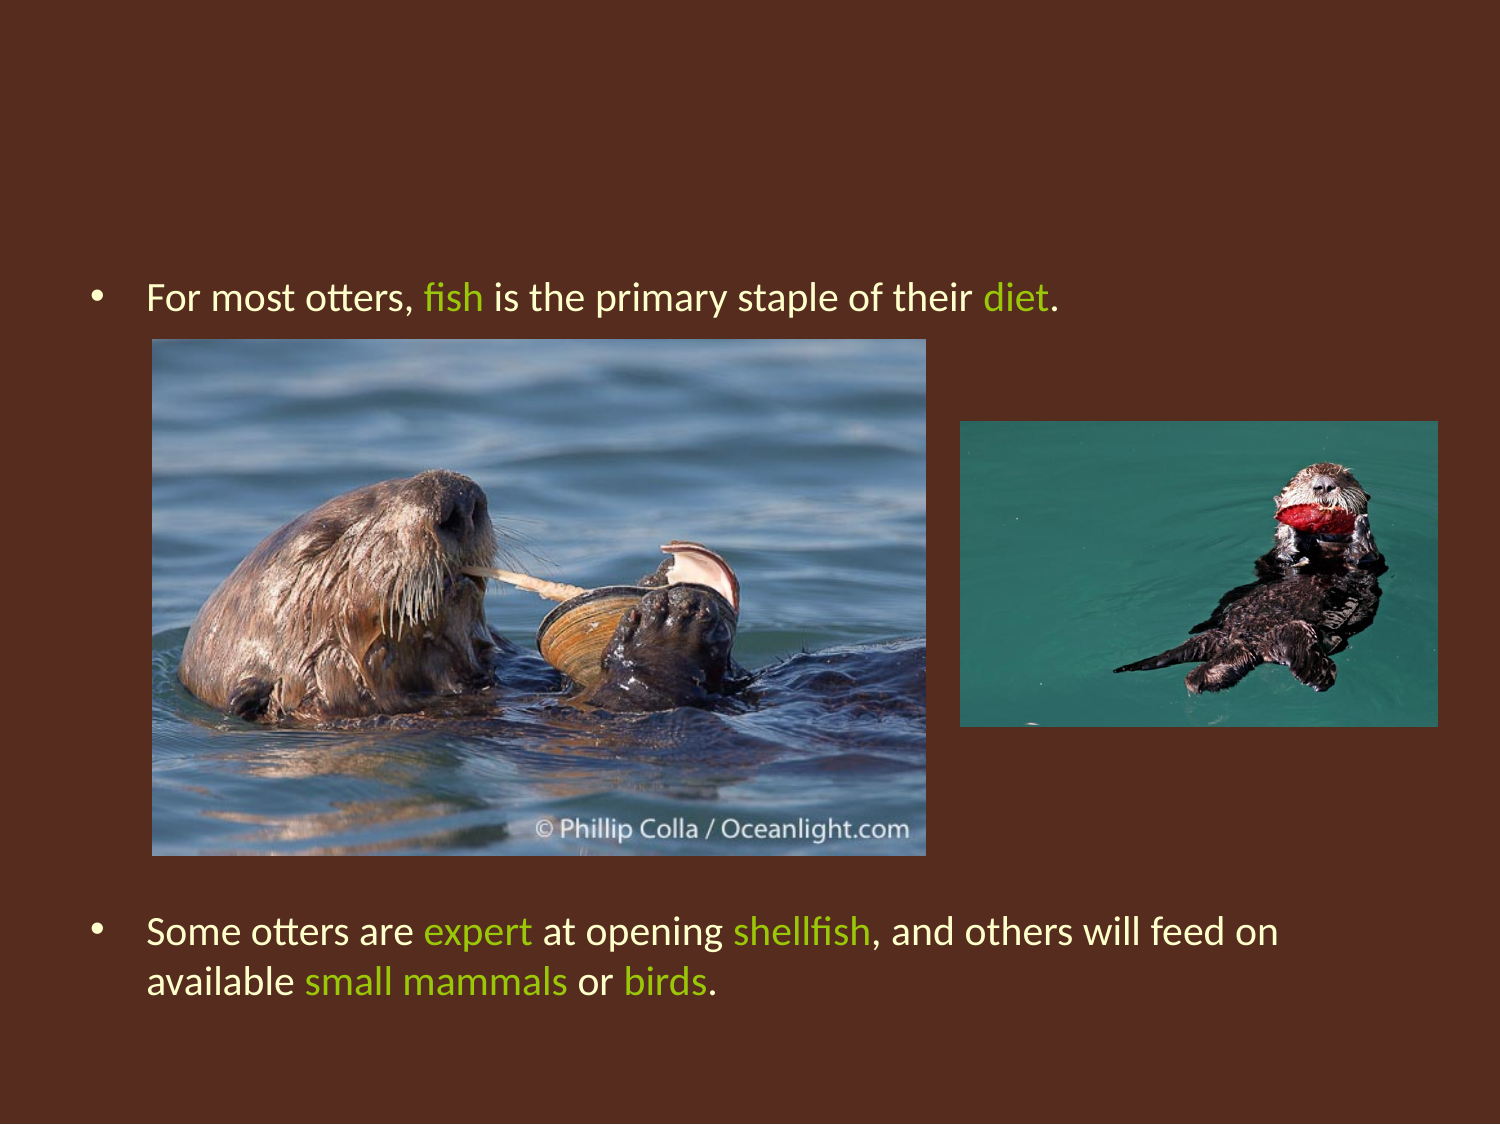

#
For most otters, fish is the primary staple of their diet.
Some otters are expert at opening shellfish, and others will feed on available small mammals or birds.